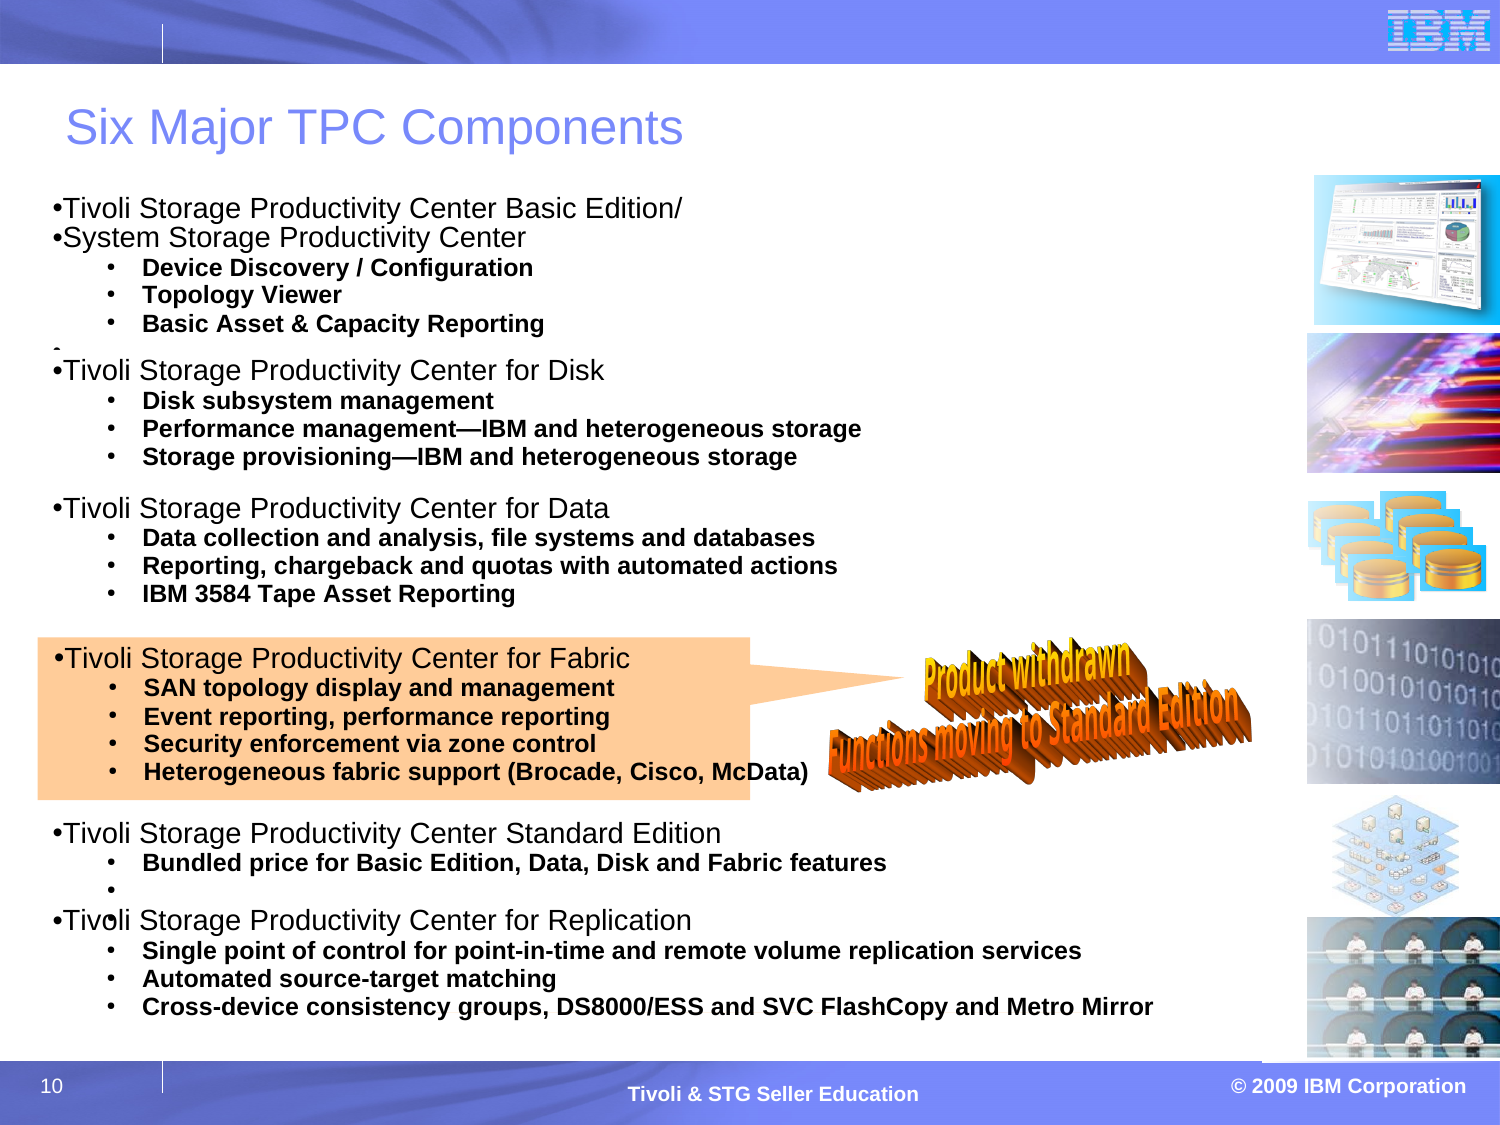

# Six Major TPC Components
Tivoli Storage Productivity Center Basic Edition/
System Storage Productivity Center
Device Discovery / Configuration
Topology Viewer
Basic Asset & Capacity Reporting
Tivoli Storage Productivity Center for Disk
Disk subsystem management
Performance management—IBM and heterogeneous storage
Storage provisioning—IBM and heterogeneous storage
Tivoli Storage Productivity Center for Data
Data collection and analysis, file systems and databases
Reporting, chargeback and quotas with automated actions
IBM 3584 Tape Asset Reporting
Tivoli Storage Productivity Center for Fabric
SAN topology display and management
Event reporting, performance reporting
Security enforcement via zone control
Heterogeneous fabric support (Brocade, Cisco, McData)
Product withdrawn
Functions moving to Standard Edition
Tivoli Storage Productivity Center Standard Edition
Bundled price for Basic Edition, Data, Disk and Fabric features
Tivoli Storage Productivity Center for Replication
Single point of control for point-in-time and remote volume replication services
Automated source-target matching
Cross-device consistency groups, DS8000/ESS and SVC FlashCopy and Metro Mirror